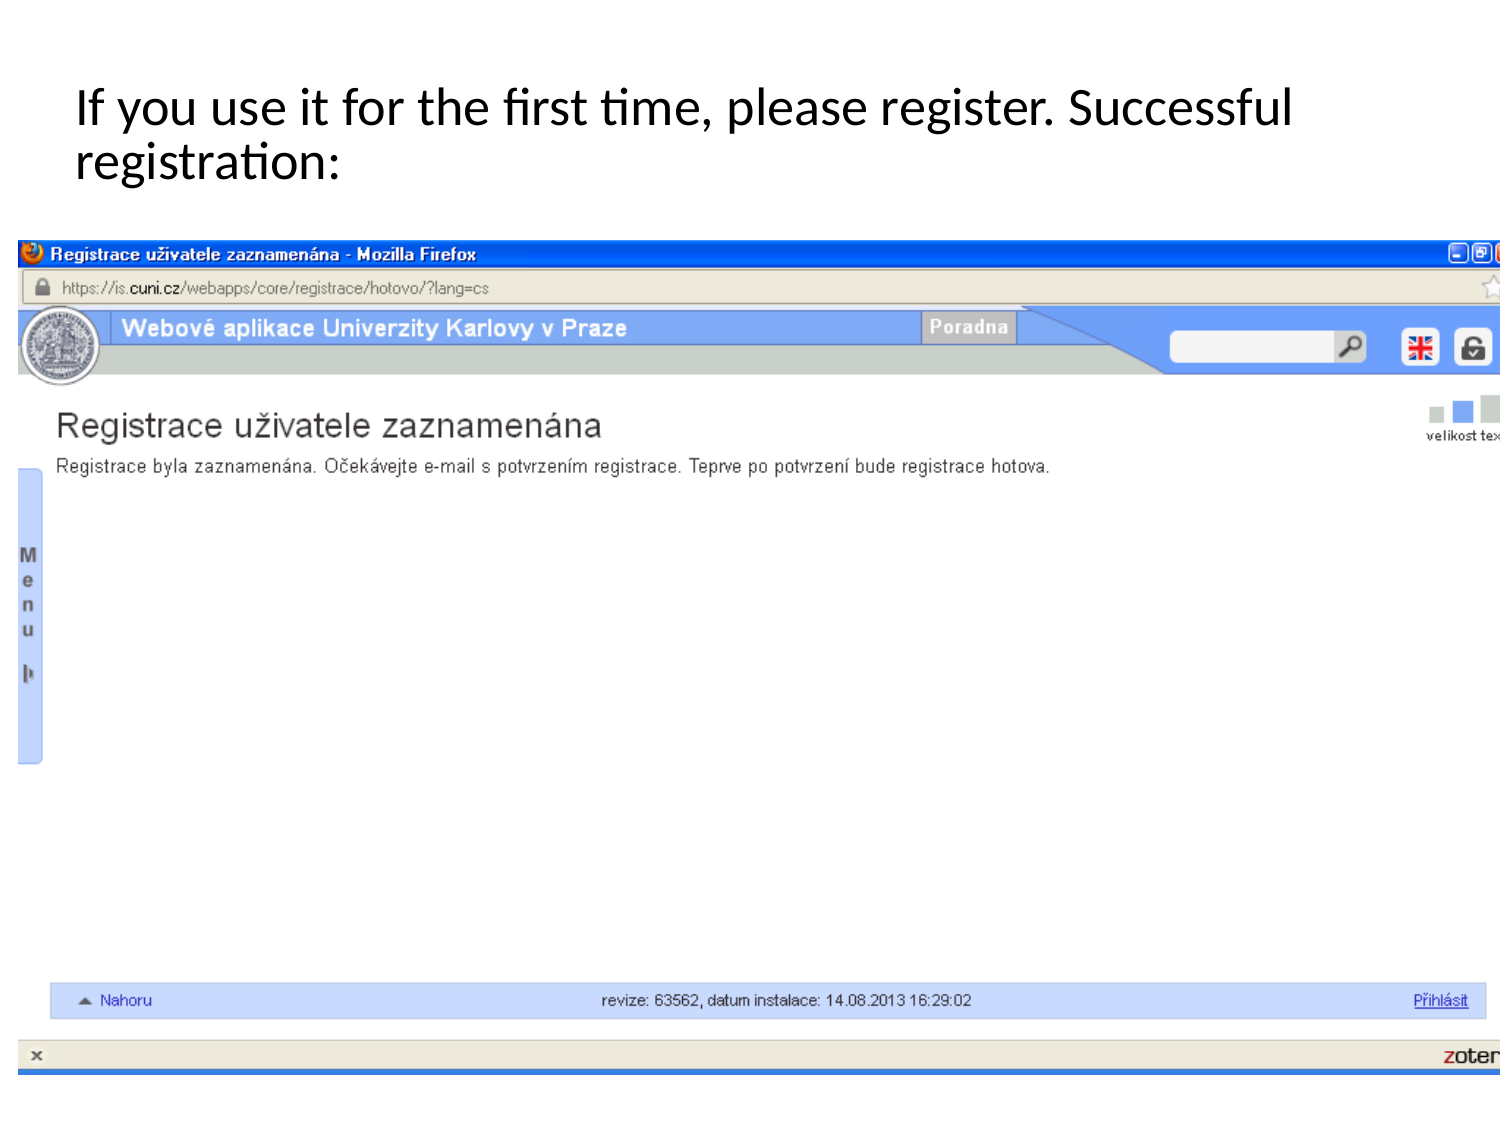

# If you use it for the first time, please register. Successful registration: